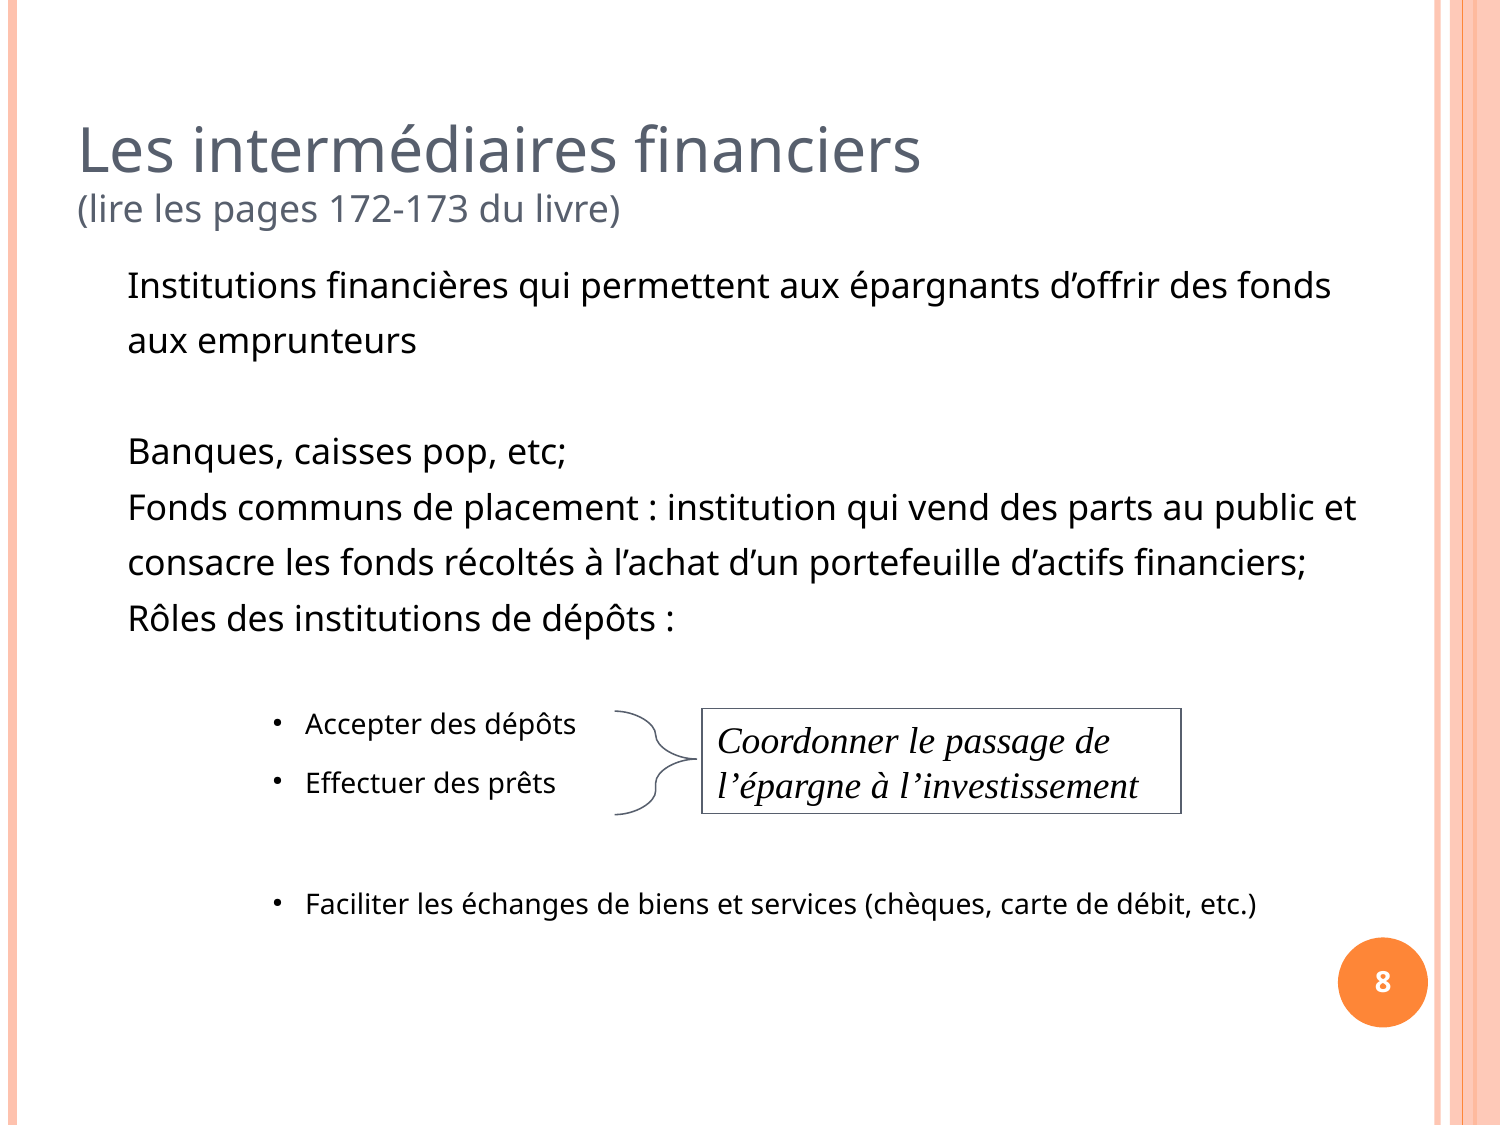

# Les intermédiaires financiers (lire les pages 172-173 du livre)
Institutions financières qui permettent aux épargnants d’offrir des fonds aux emprunteurs
Banques, caisses pop, etc;
Fonds communs de placement : institution qui vend des parts au public et consacre les fonds récoltés à l’achat d’un portefeuille d’actifs financiers;
Rôles des institutions de dépôts :
Accepter des dépôts
Effectuer des prêts
Faciliter les échanges de biens et services (chèques, carte de débit, etc.)
Coordonner le passage de l’épargne à l’investissement